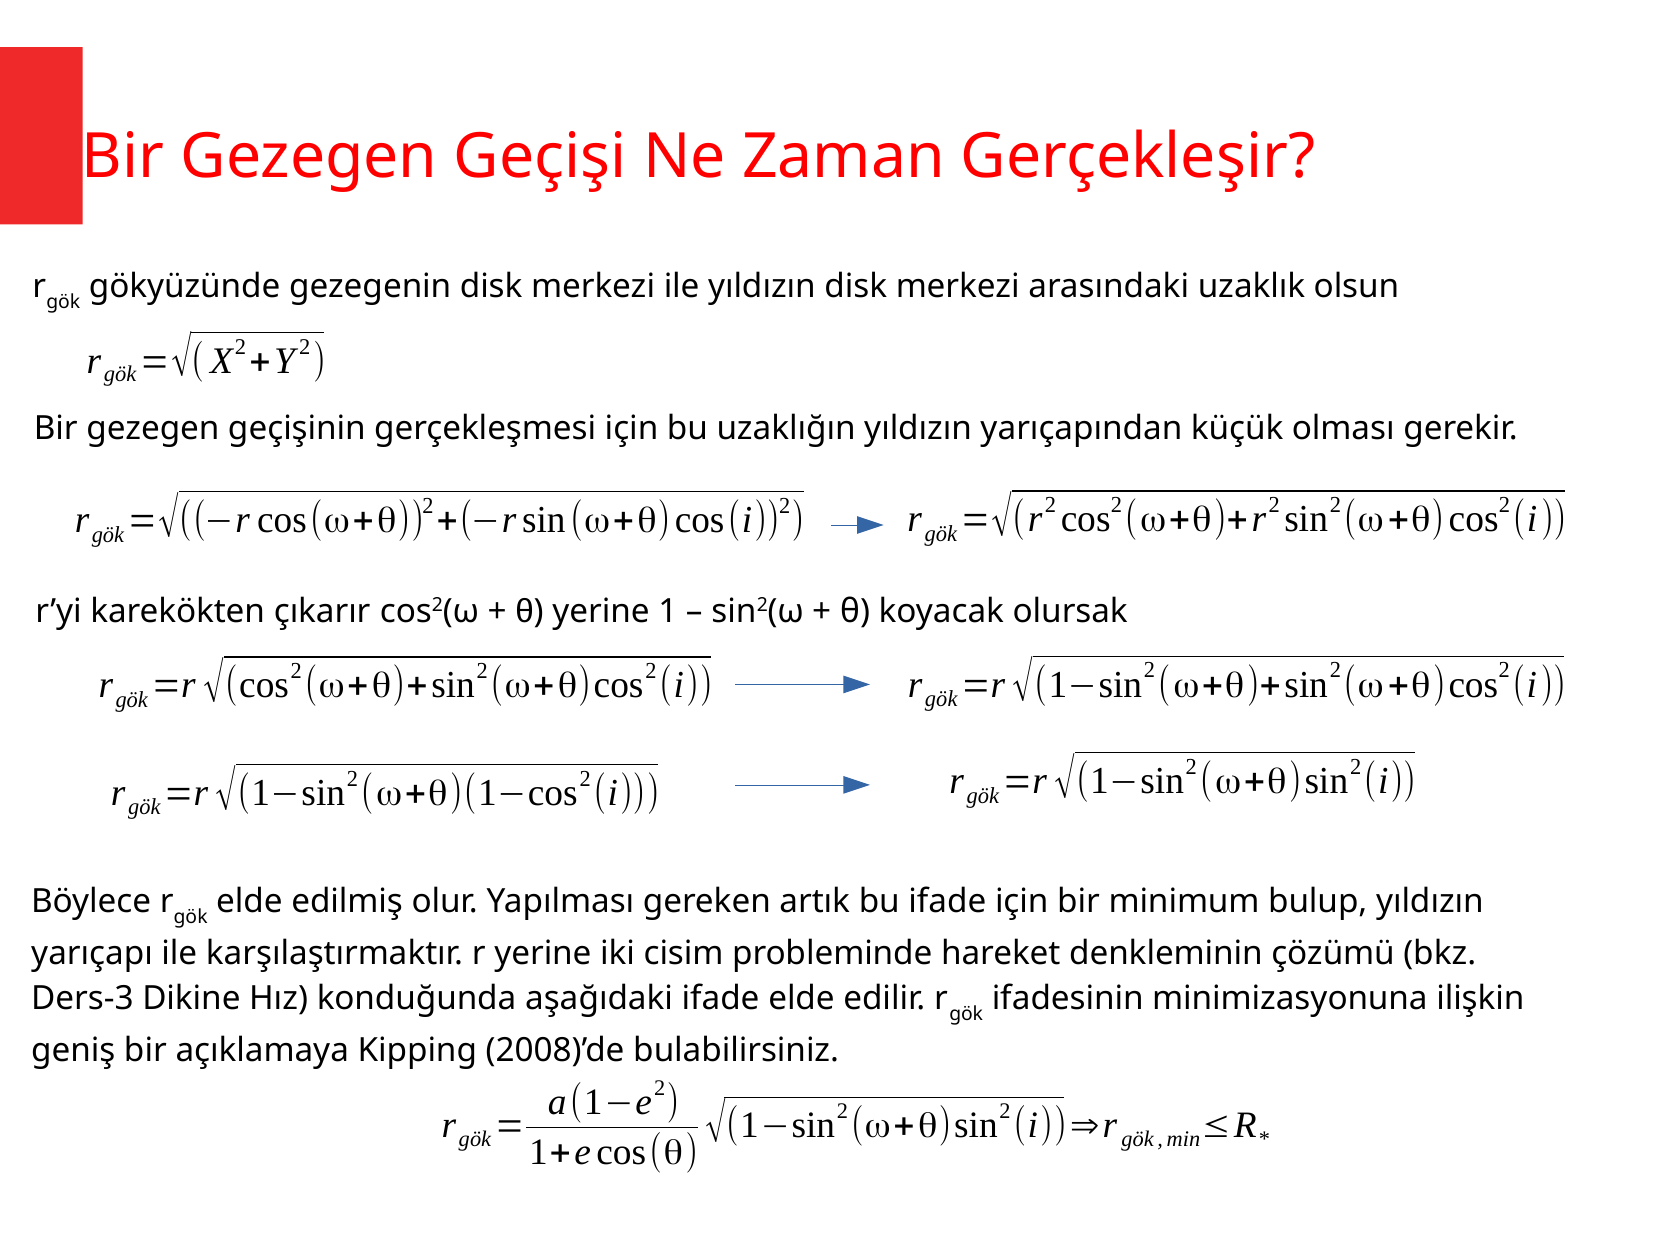

# Bir Gezegen Geçişi Ne Zaman Gerçekleşir?
rgök gökyüzünde gezegenin disk merkezi ile yıldızın disk merkezi arasındaki uzaklık olsun
Bir gezegen geçişinin gerçekleşmesi için bu uzaklığın yıldızın yarıçapından küçük olması gerekir.
r’yi karekökten çıkarır cos2(ω + θ) yerine 1 – sin2(ω + θ) koyacak olursak
Böylece rgök elde edilmiş olur. Yapılması gereken artık bu ifade için bir minimum bulup, yıldızın yarıçapı ile karşılaştırmaktır. r yerine iki cisim probleminde hareket denkleminin çözümü (bkz. Ders-3 Dikine Hız) konduğunda aşağıdaki ifade elde edilir. rgök ifadesinin minimizasyonuna ilişkin geniş bir açıklamaya Kipping (2008)’de bulabilirsiniz.